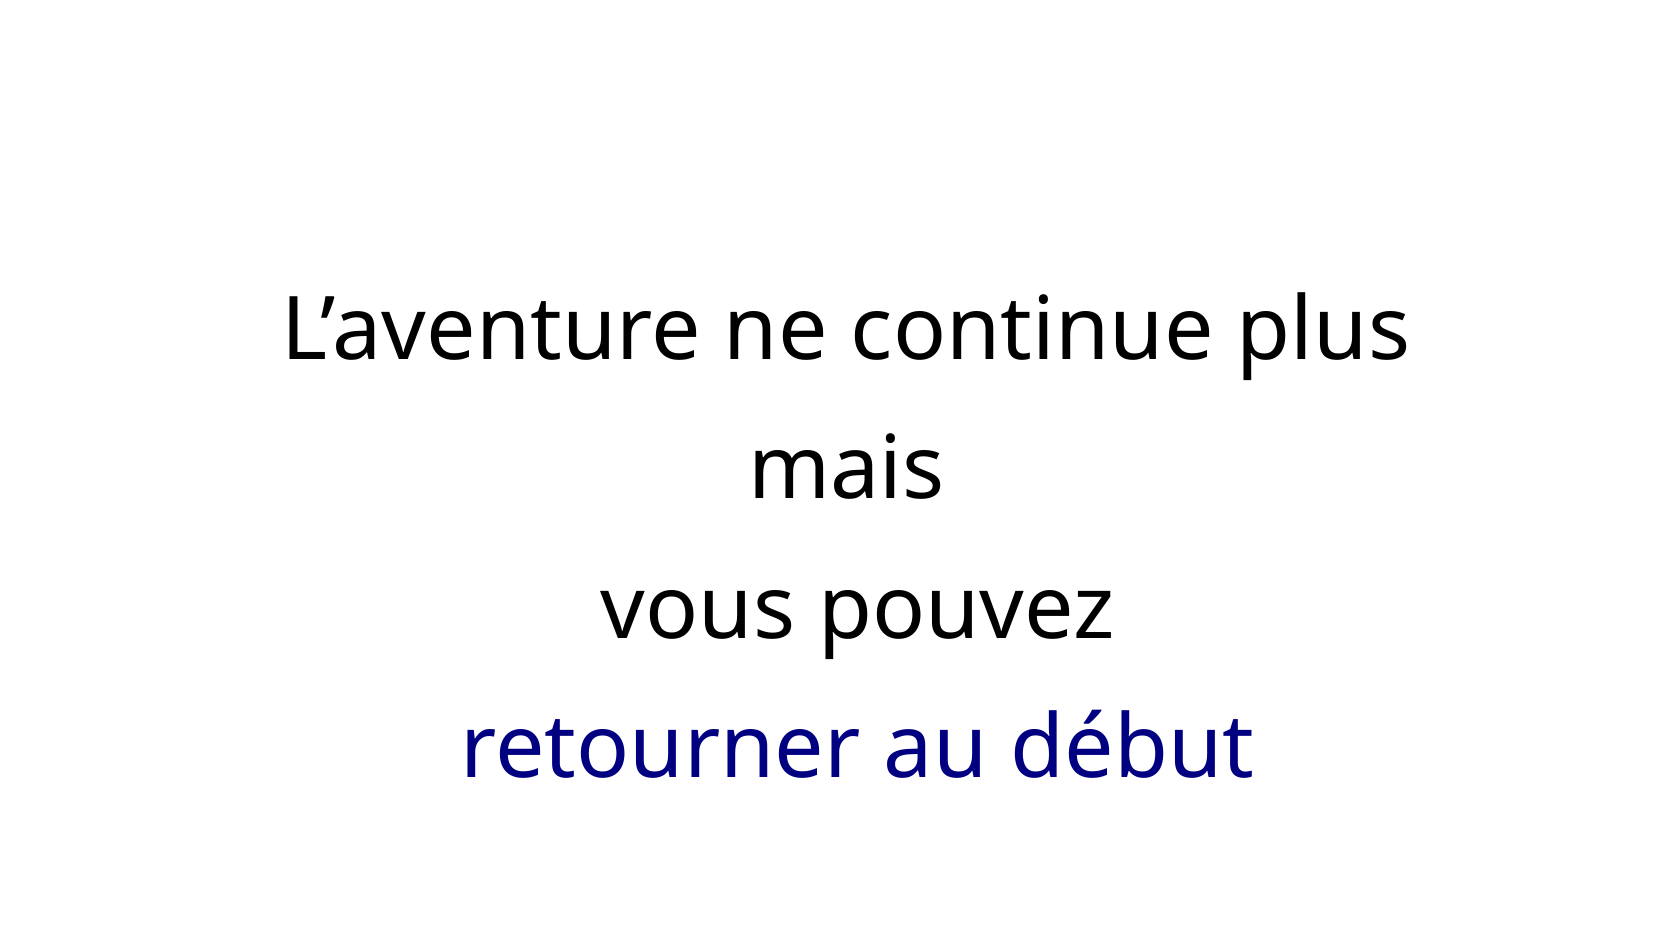

#
L’aventure ne continue plus
mais
vous pouvez
retourner au début